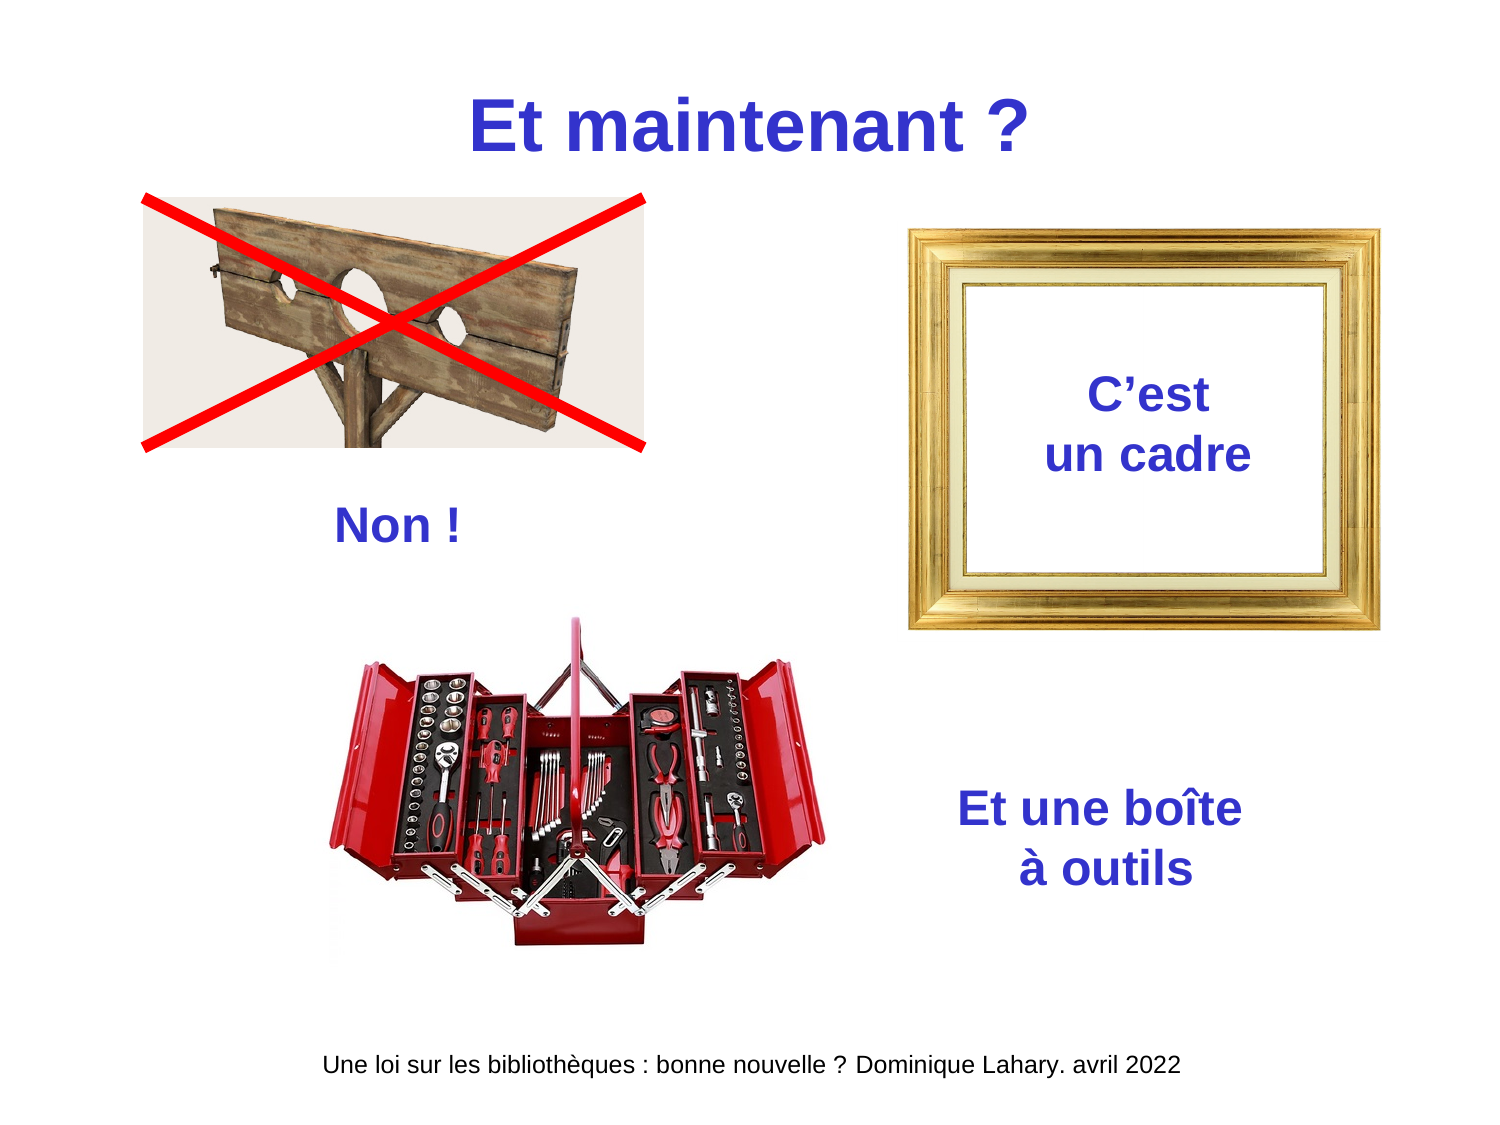

# Et maintenant ?
C’est
un cadre
Non !
Et une boîte
à outils
Une loi sur les bibliothèques : bonne nouvelle ? Dominique Lahary. avril 2022